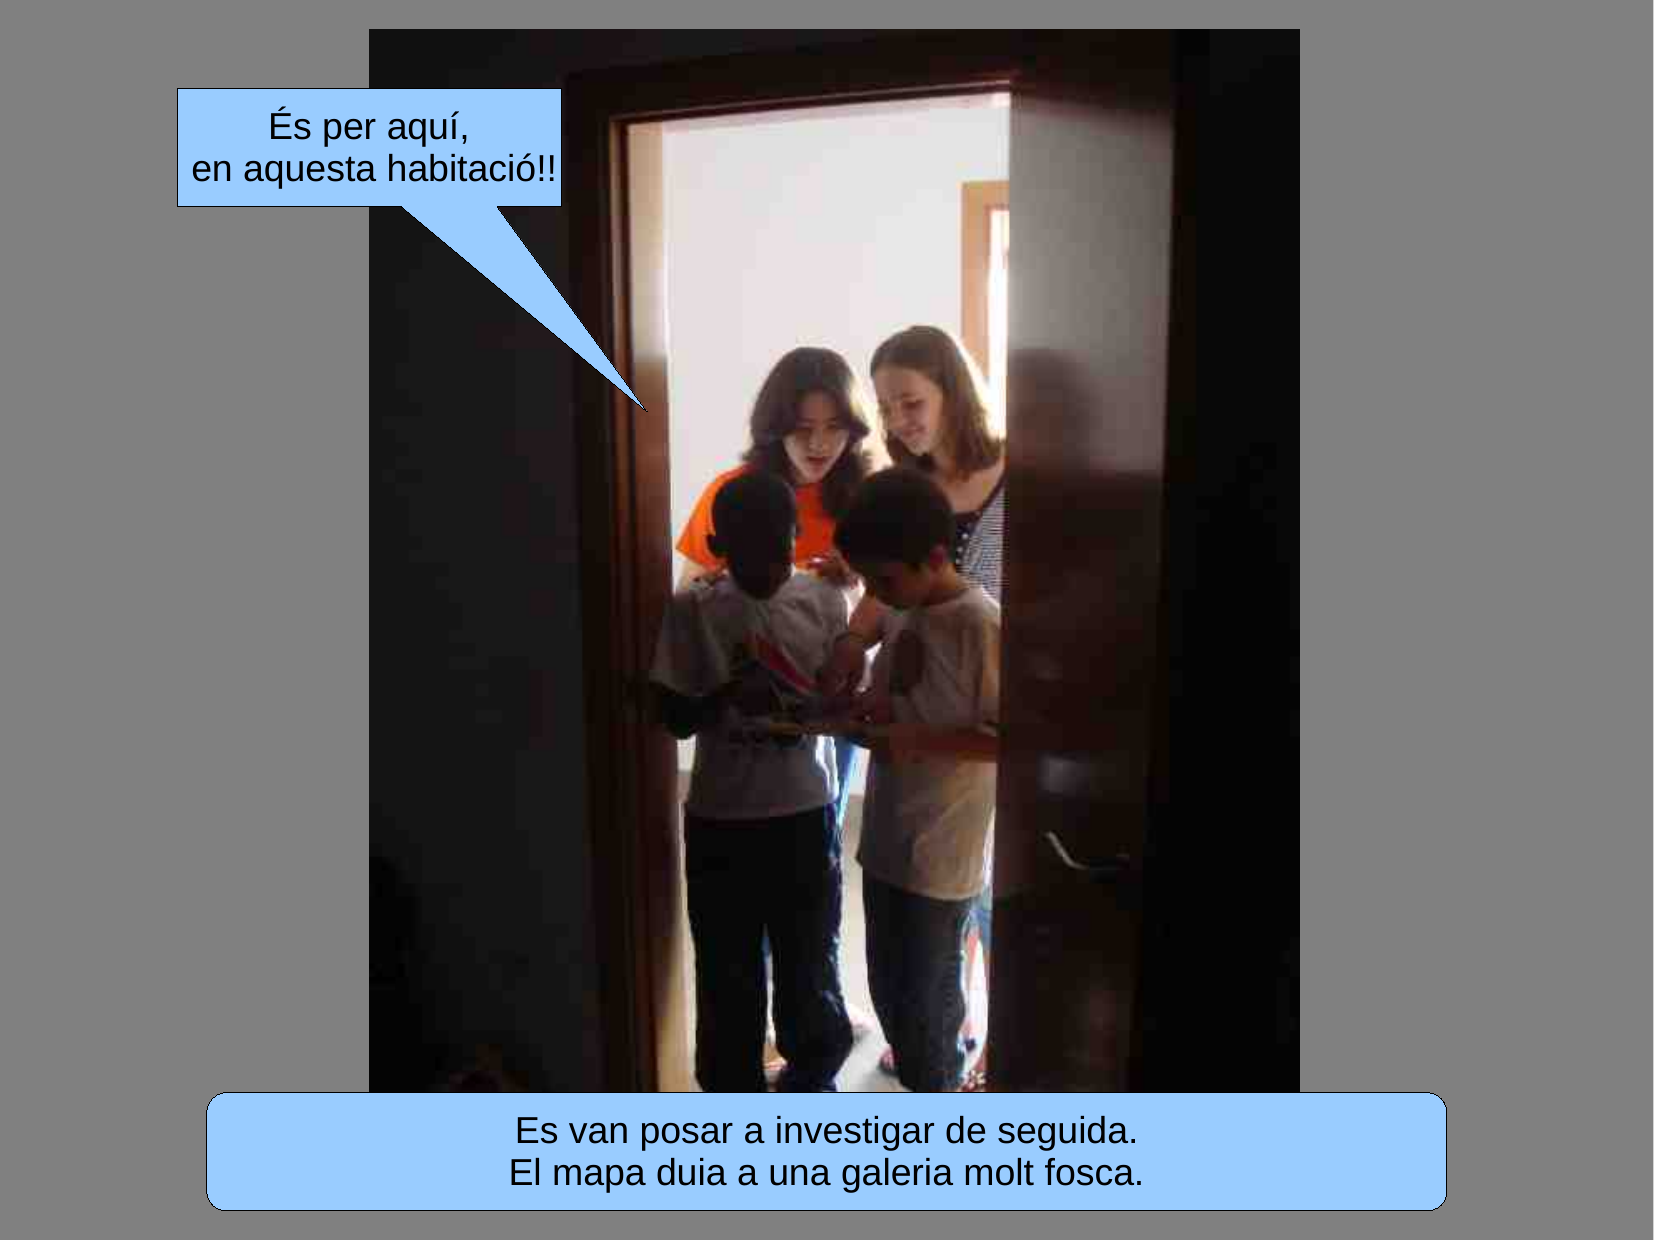

És per aquí,
 en aquesta habitació!!
Es van posar a investigar de seguida.
El mapa duia a una galeria molt fosca.